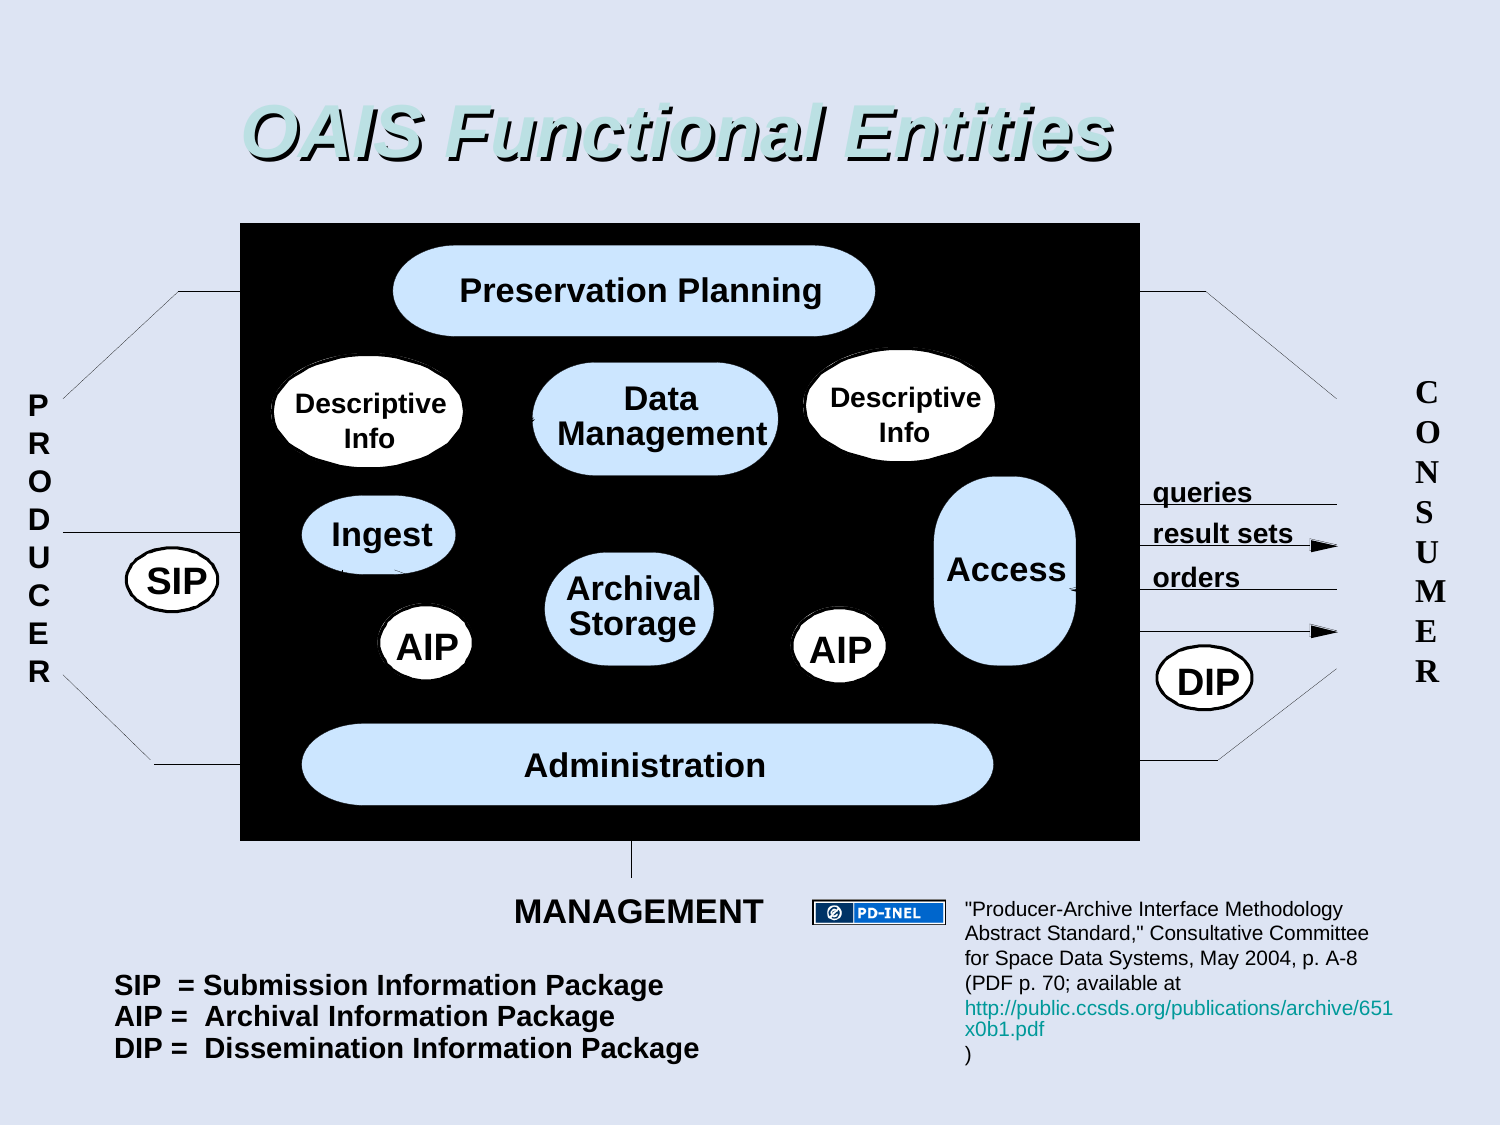

OAIS Functional Entities
C
O
N
S
U
M
E
R
"Producer-Archive Interface Methodology
Abstract Standard," Consultative Committee for Space Data Systems, May 2004, p. A-8 (PDF p. 70; available at http://public.ccsds.org/publications/archive/651x0b1.pdf)
SIP = Submission Information Package
AIP = Archival Information Package
DIP = Dissemination Information Package